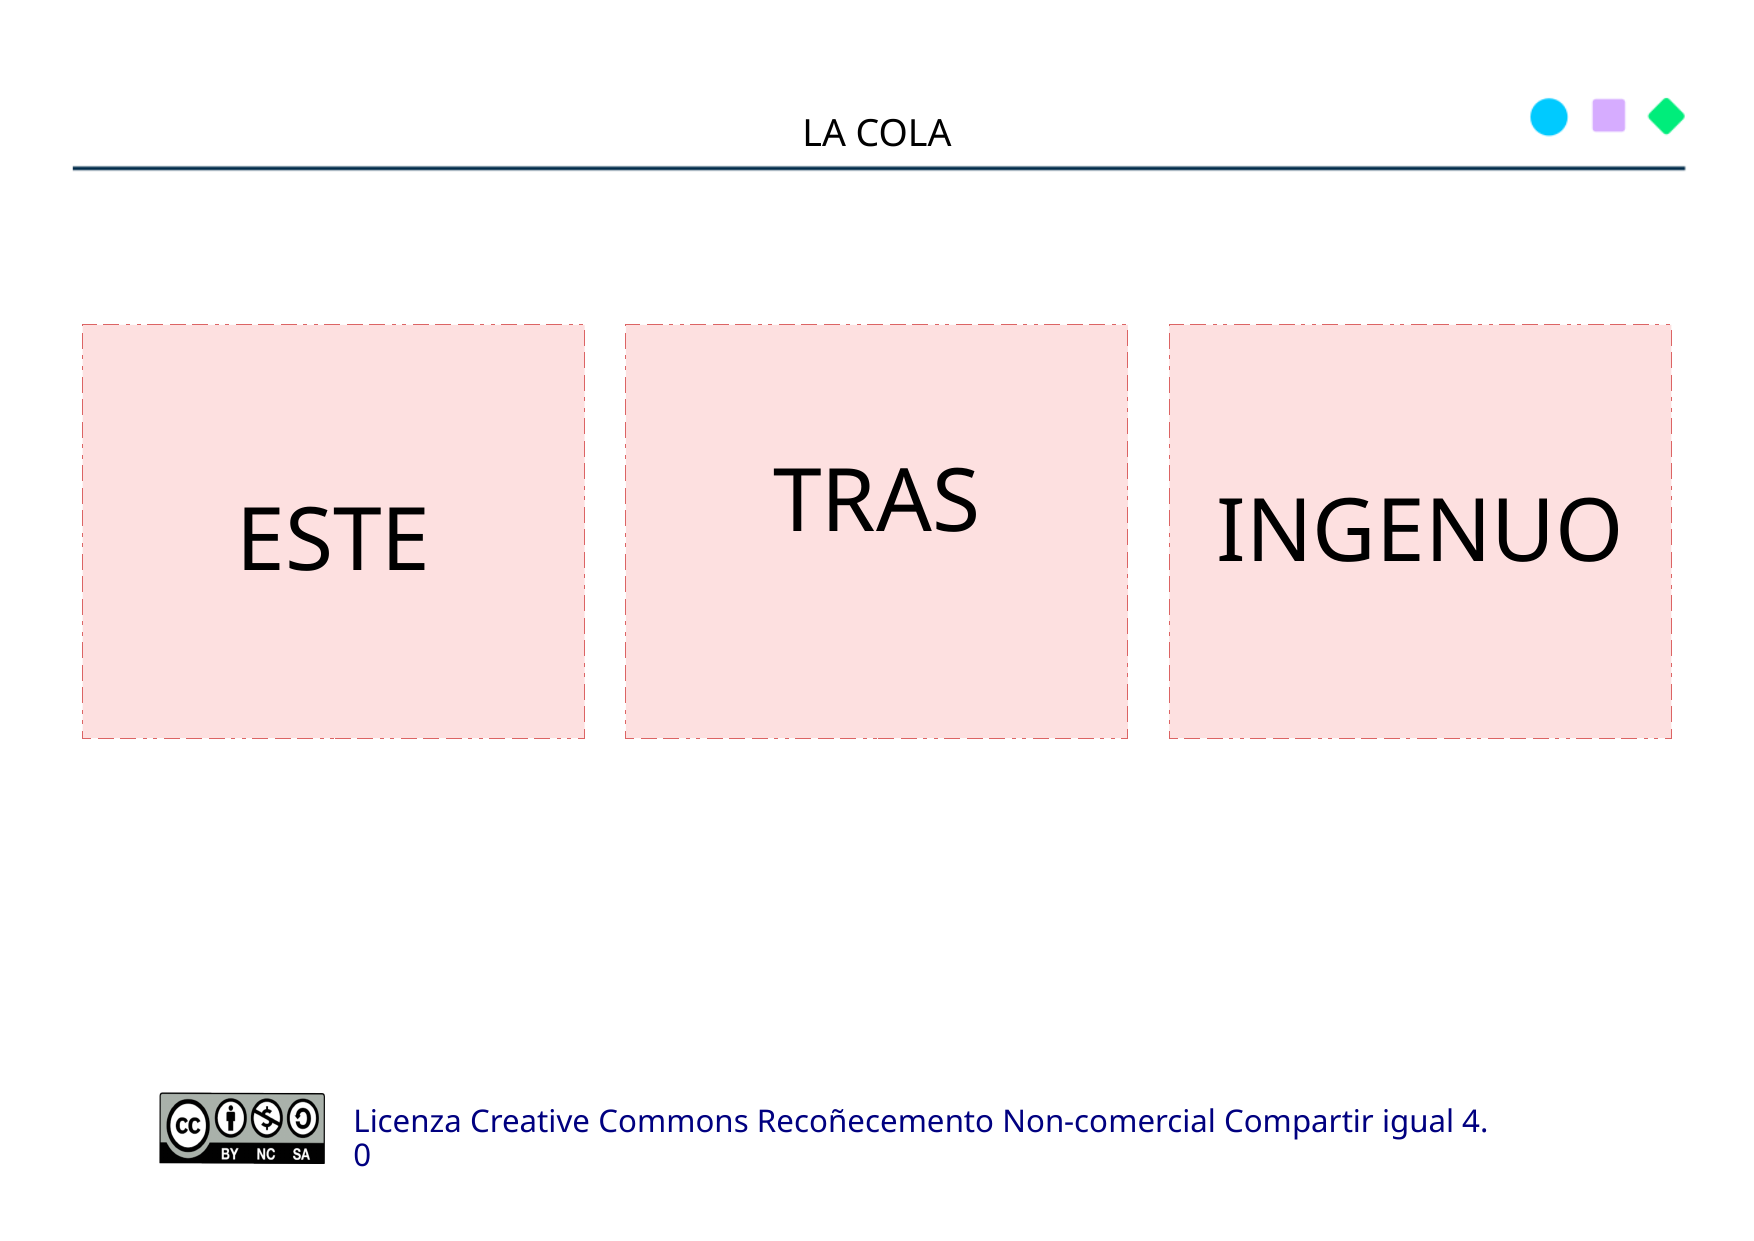

LA COLA
ESTE
TRAS
INGENUO
Licenza Creative Commons Recoñecemento Non-comercial Compartir igual 4.0